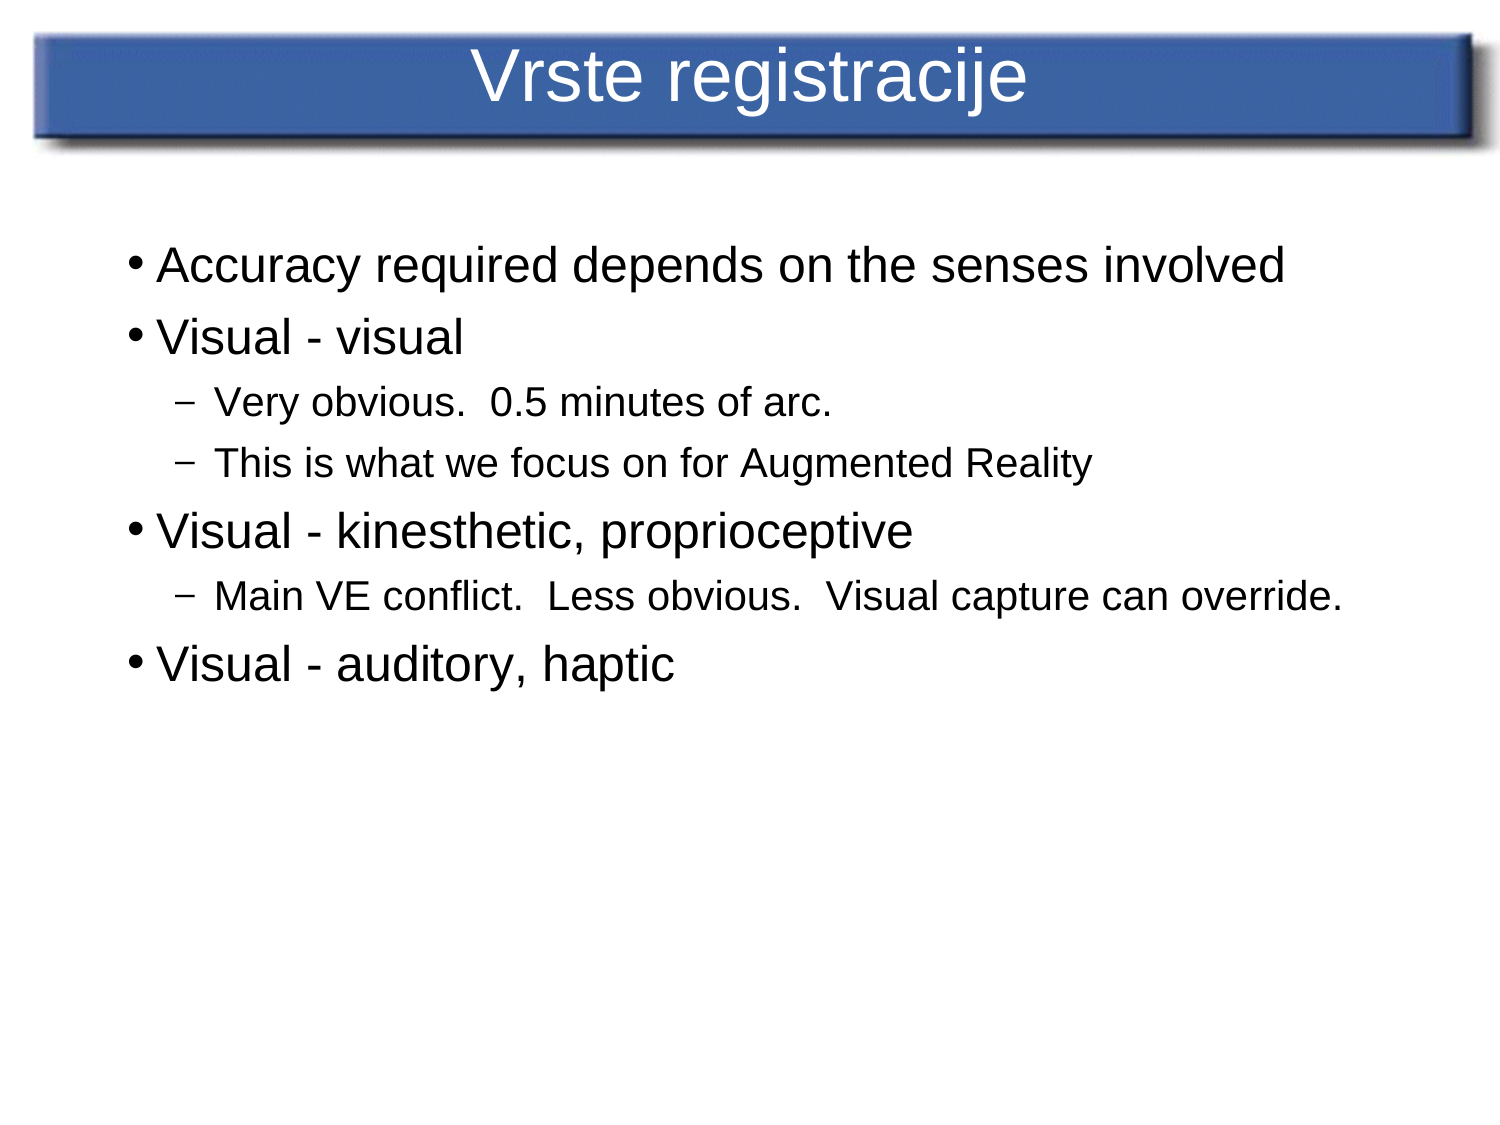

# Vrste registracije
Accuracy required depends on the senses involved
Visual - visual
 Very obvious. 0.5 minutes of arc.
 This is what we focus on for Augmented Reality
Visual - kinesthetic, proprioceptive
 Main VE conflict. Less obvious. Visual capture can override.
Visual - auditory, haptic